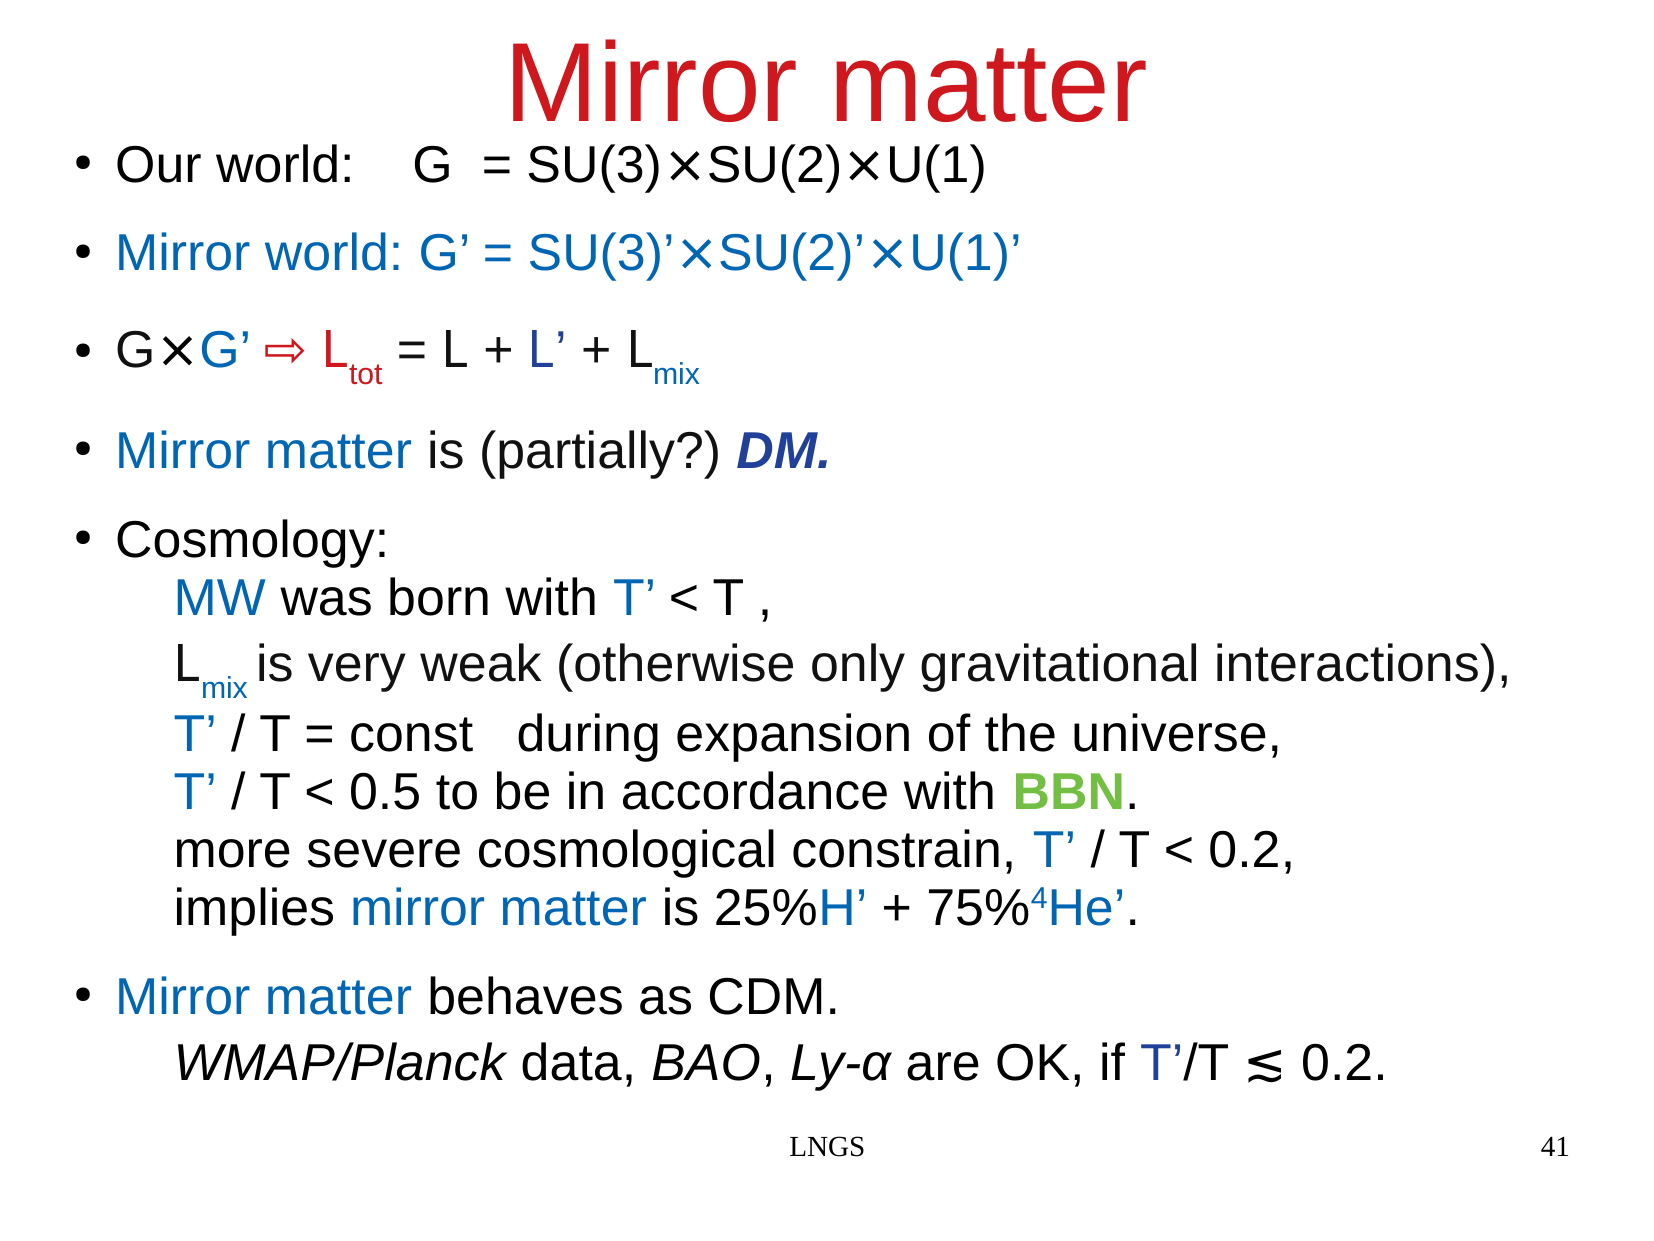

# Mirror matter
Our world: G = SU(3)⨯SU(2)⨯U(1)
Mirror world: G’ = SU(3)’⨯SU(2)’⨯U(1)’
G⨯G’ ⇨ Ltot = L + L’ + Lmix
Mirror matter is (partially?) DM.
Cosmology:
	MW was born with T’ < T ,
	Lmix is very weak (otherwise only gravitational interactions),
	T’ / T = const during expansion of the universe,
	T’ / T < 0.5 to be in accordance with BBN.
	more severe cosmological constrain, T’ / T < 0.2,
	implies mirror matter is 25%H’ + 75%4He’.
Mirror matter behaves as CDM.
	WMAP/Planck data, BAO, Ly-α are OK, if T’/T ≲ 0.2.
LNGS
41